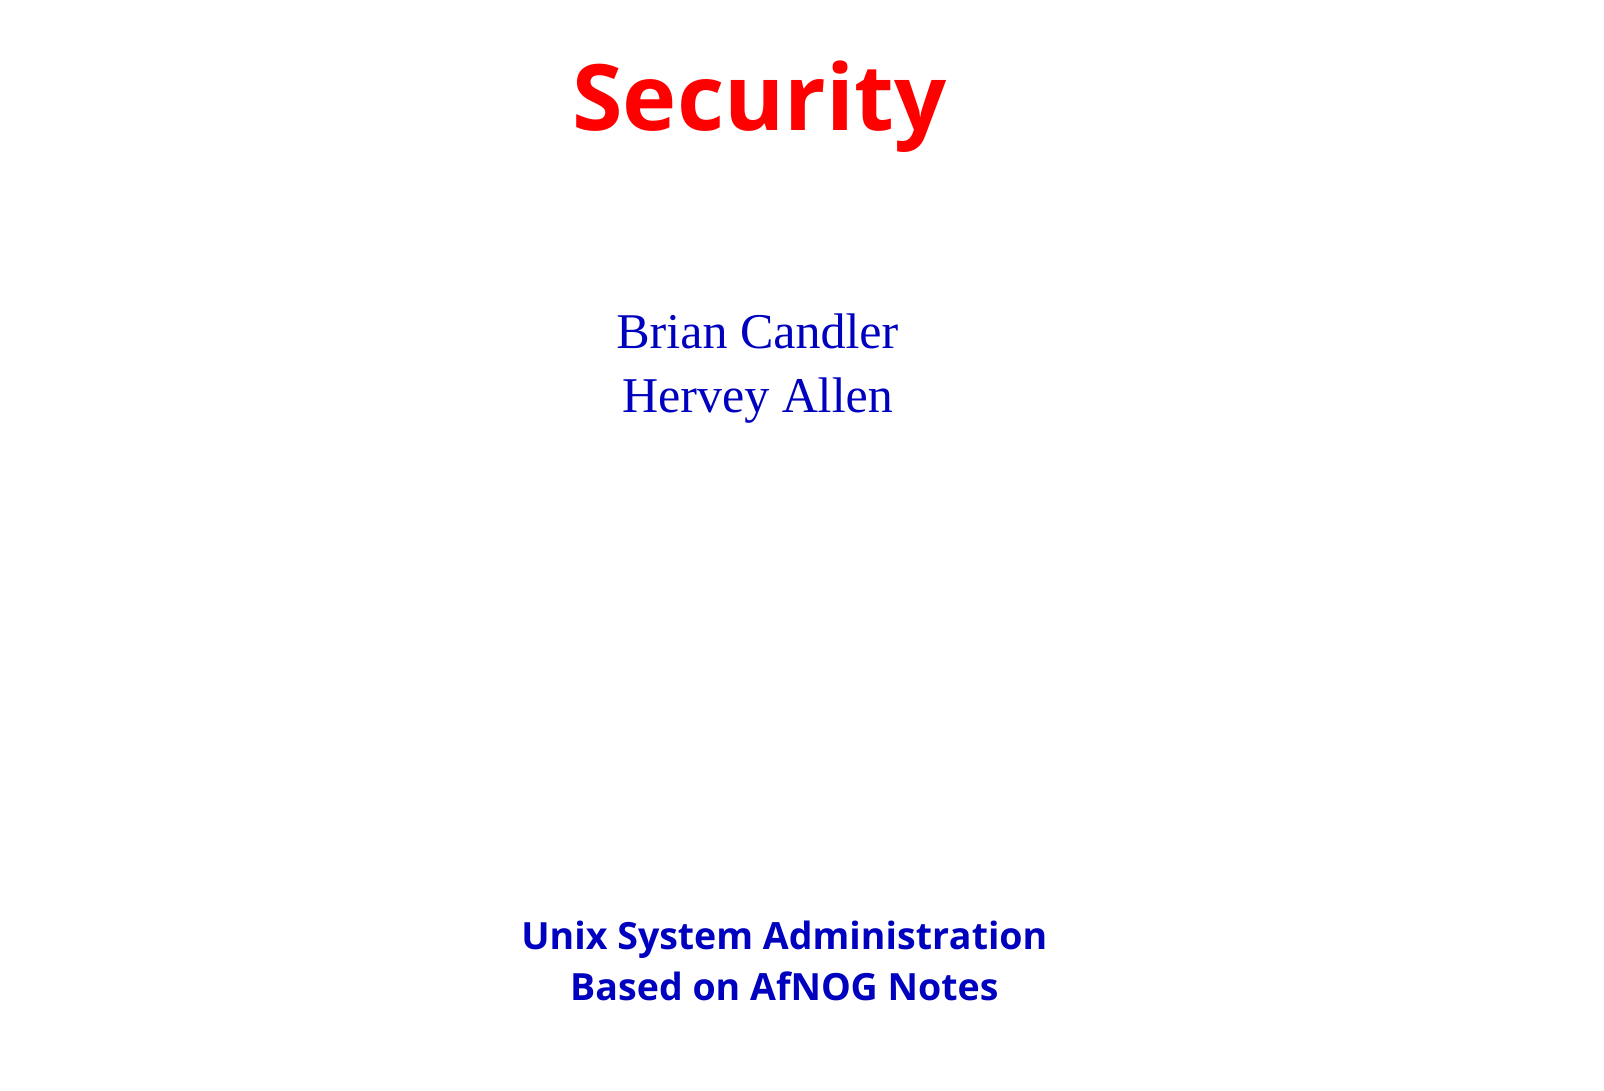

# Security
Brian Candler
Hervey Allen
Unix System Administration
Based on AfNOG Notes